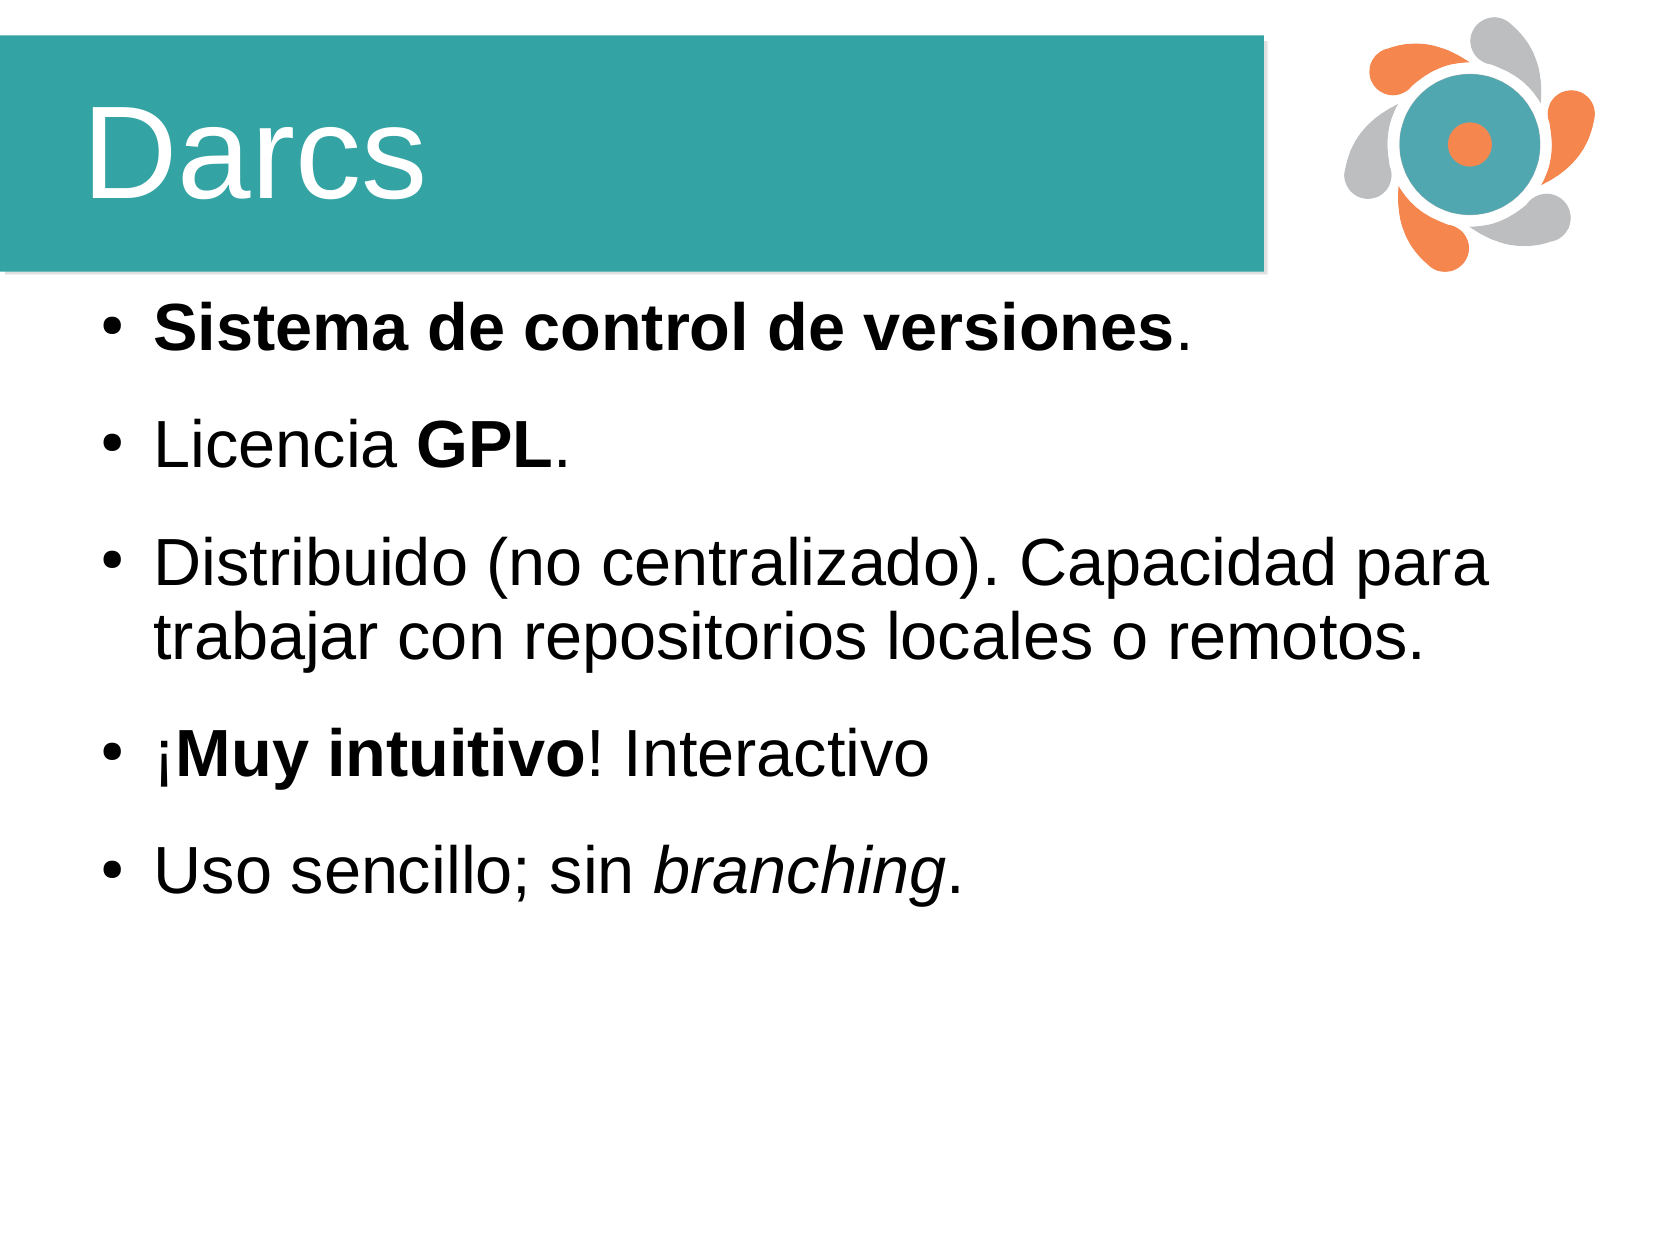

# Darcs
Sistema de control de versiones.
Licencia GPL.
Distribuido (no centralizado). Capacidad para trabajar con repositorios locales o remotos.
¡Muy intuitivo! Interactivo
Uso sencillo; sin branching.